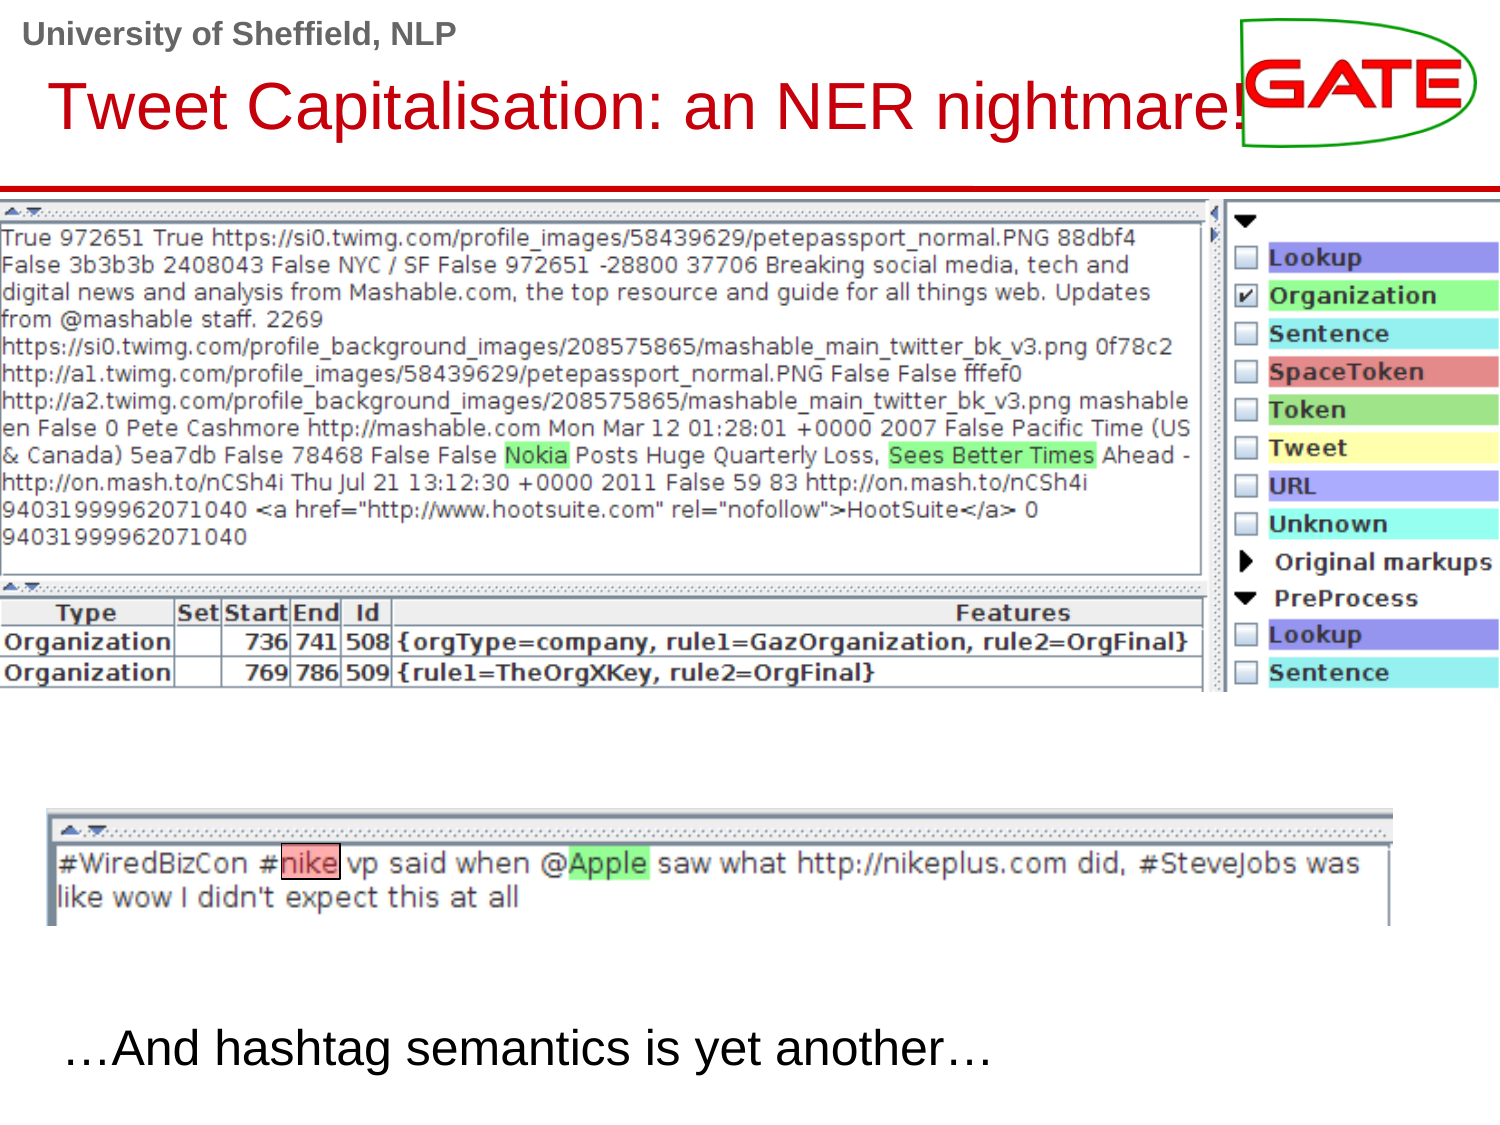

Tweet Capitalisation: an NER nightmare!
…And hashtag semantics is yet another…